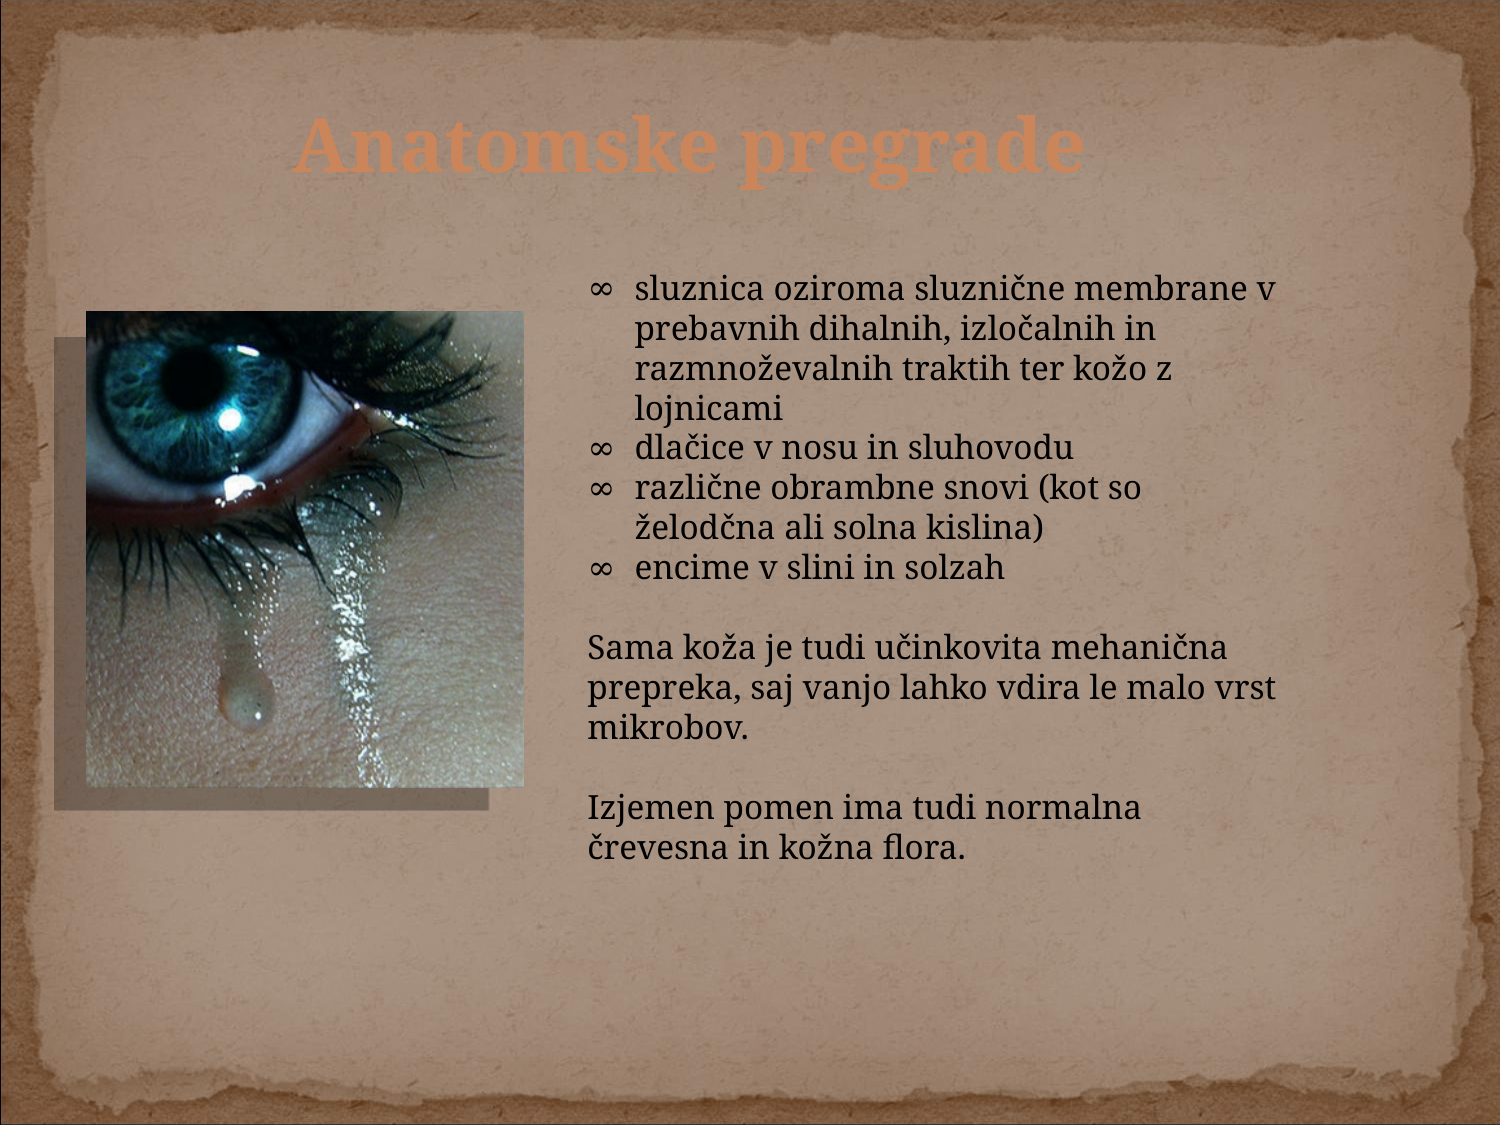

Anatomske pregrade
sluznica oziroma sluznične membrane v prebavnih dihalnih, izločalnih in razmnoževalnih traktih ter kožo z lojnicami
dlačice v nosu in sluhovodu
različne obrambne snovi (kot so želodčna ali solna kislina)
encime v slini in solzah
Sama koža je tudi učinkovita mehanična prepreka, saj vanjo lahko vdira le malo vrst mikrobov.
Izjemen pomen ima tudi normalna črevesna in kožna flora.